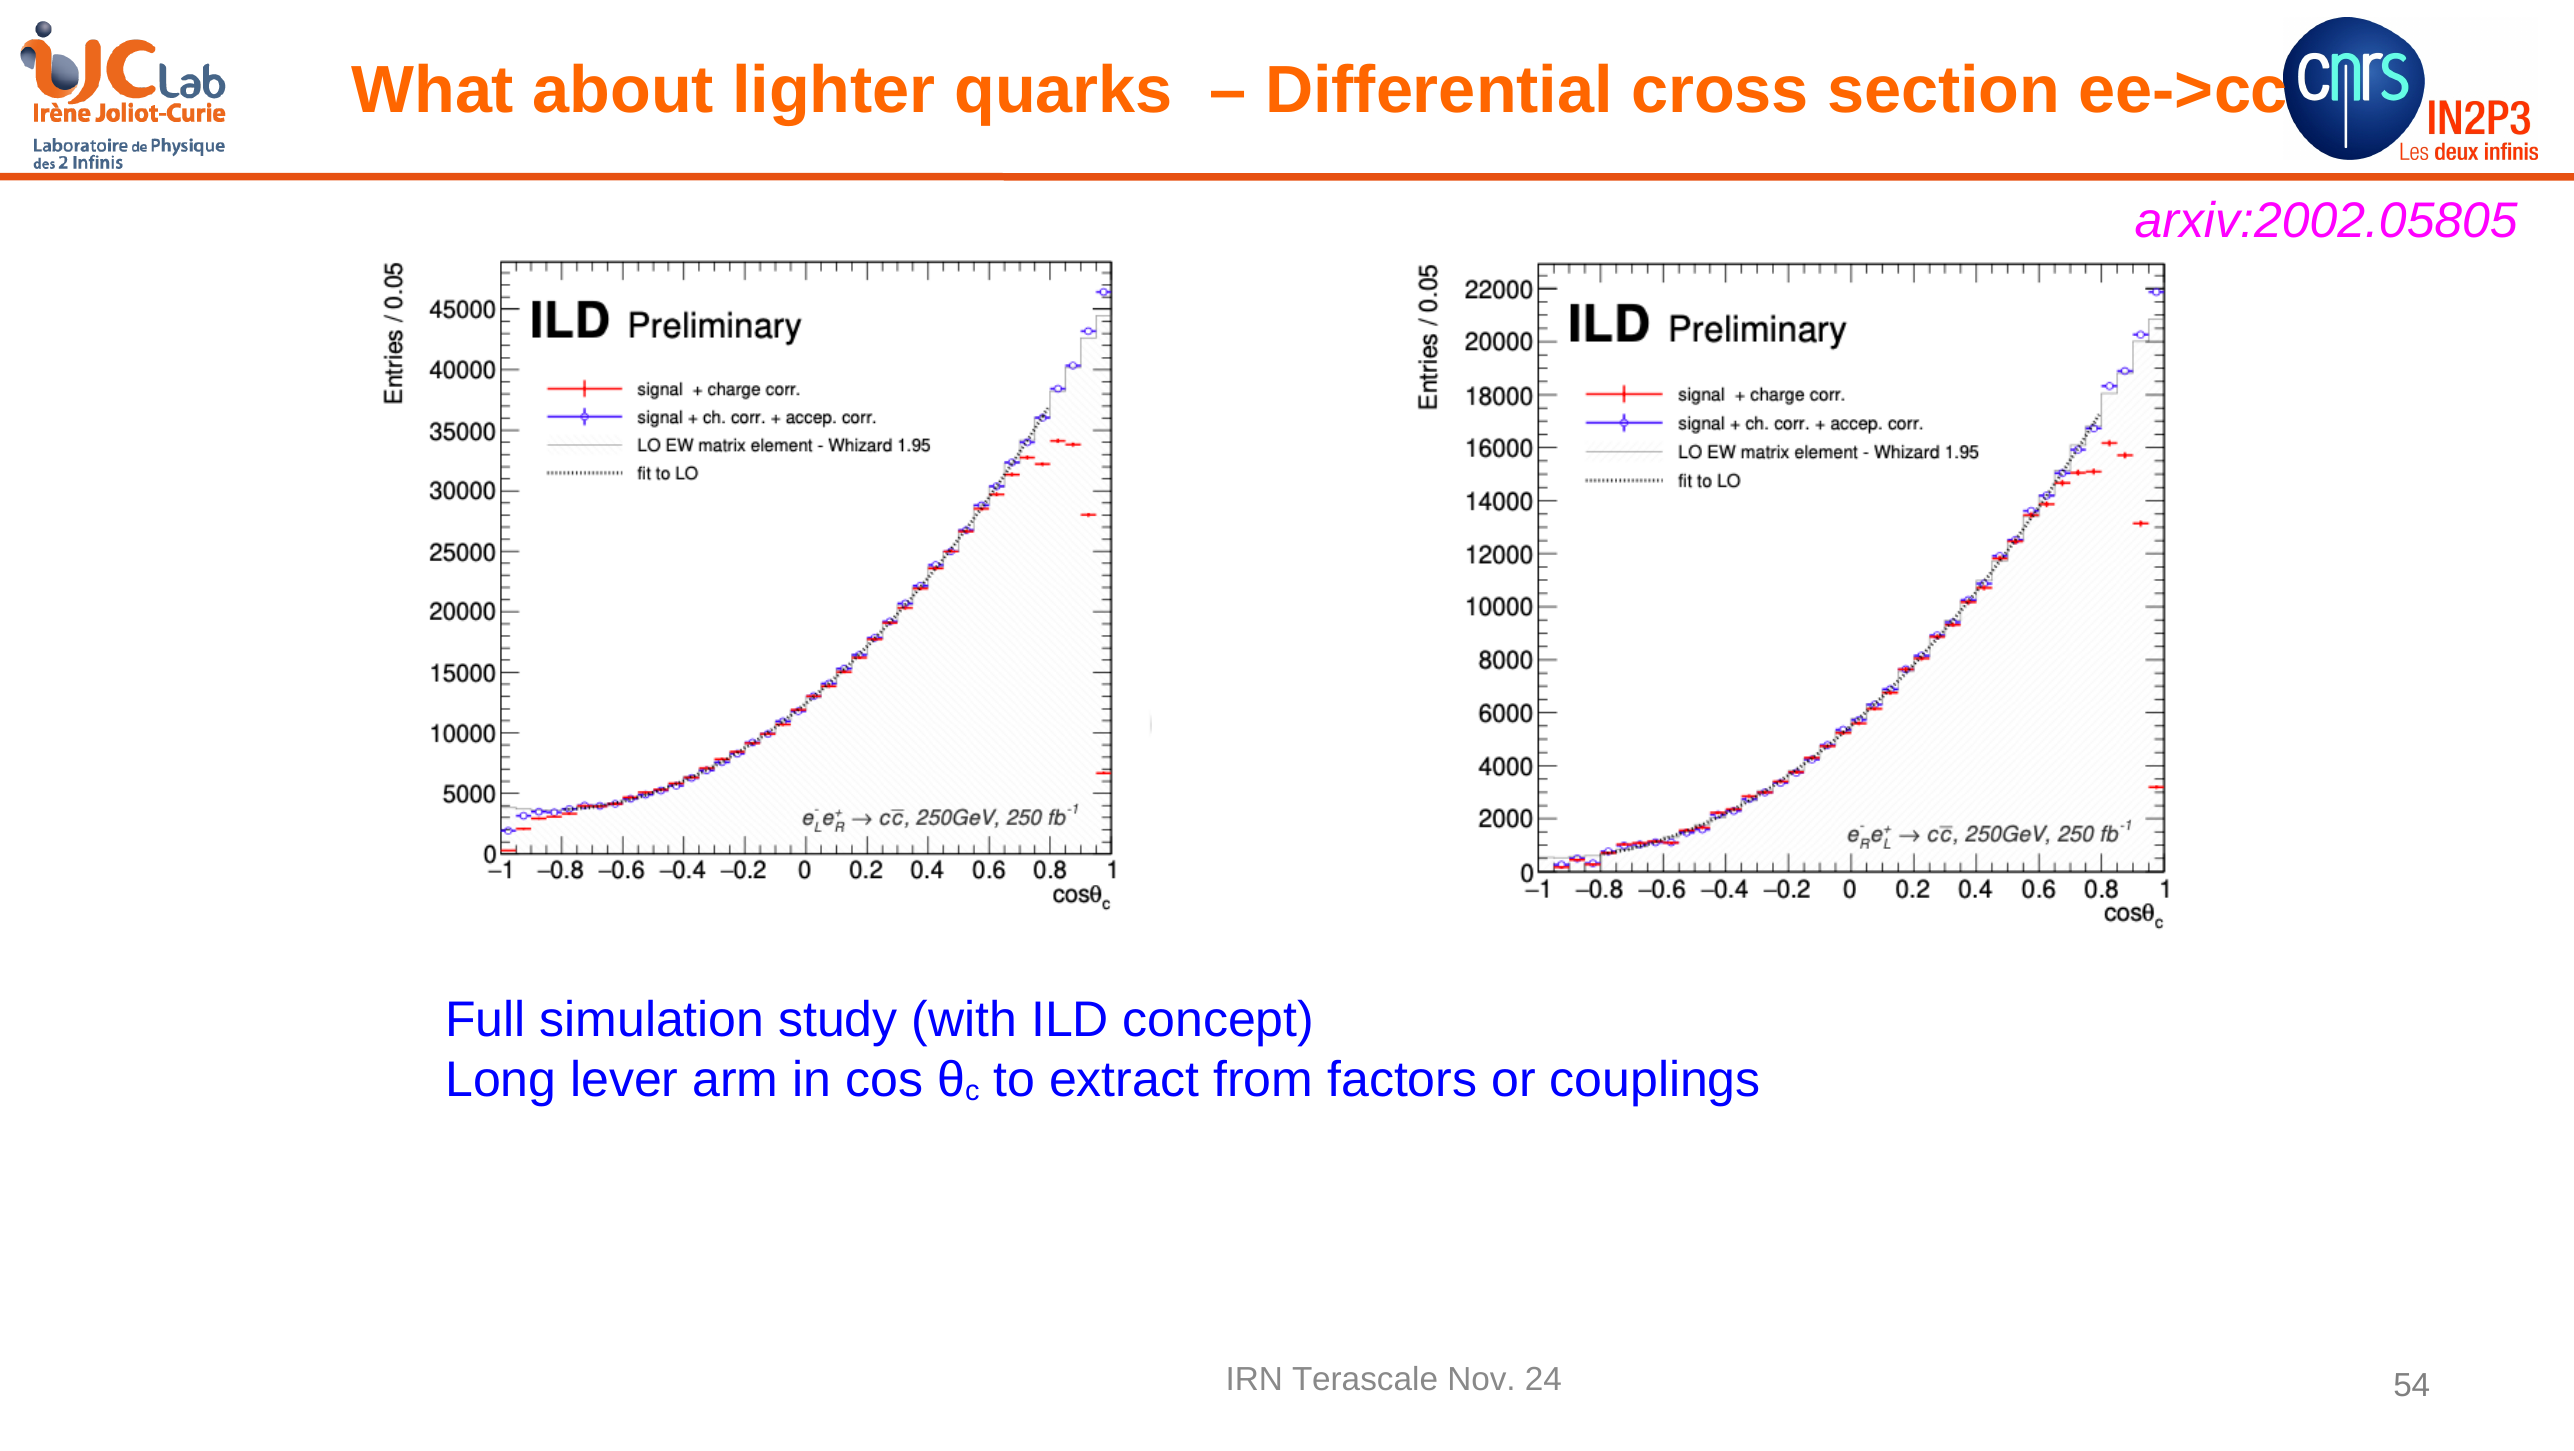

# What about lighter quarks – Differential cross section ee->cc
arxiv:2002.05805
Full simulation study (with ILD concept)
Long lever arm in cos θc to extract from factors or couplings
54